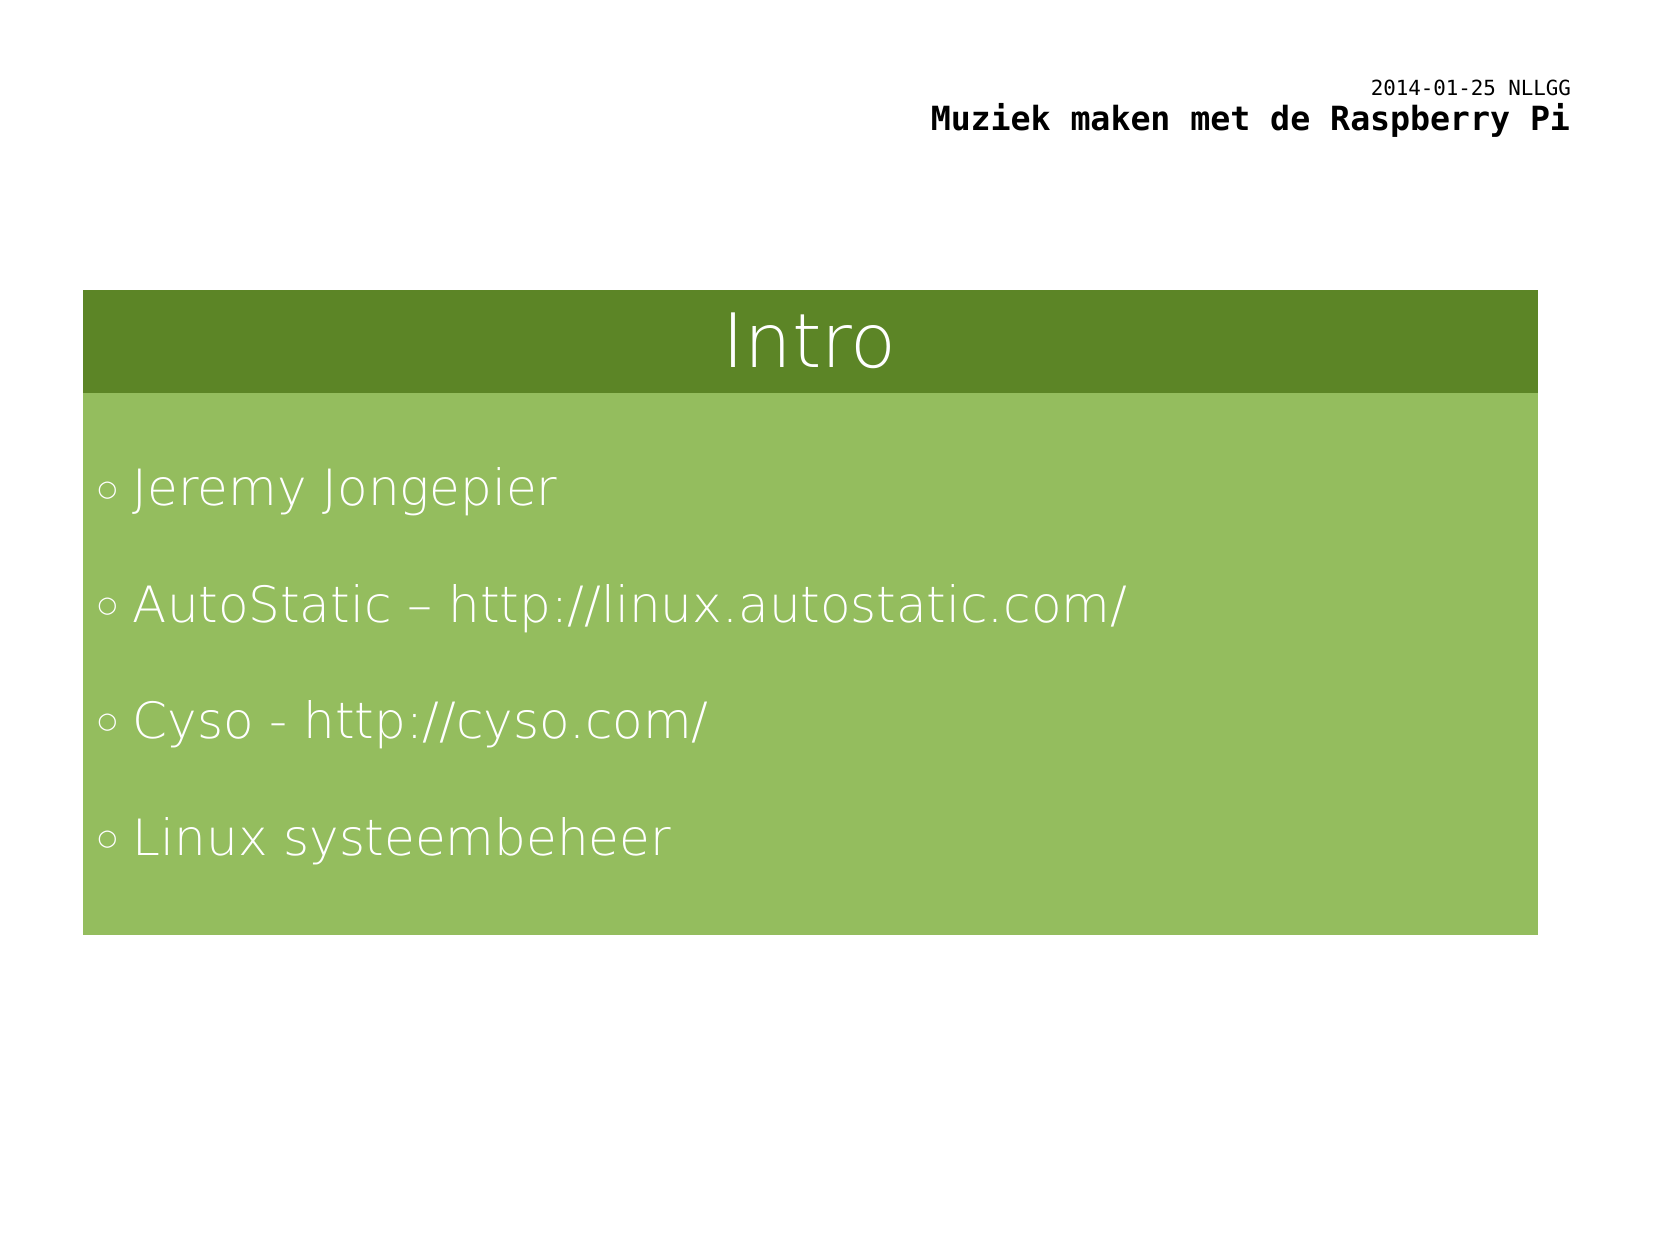

# 2014-01-25 NLLGG Muziek maken met de Raspberry Pi
| Intro |
| --- |
| Jeremy Jongepier AutoStatic – http://linux.autostatic.com/ Cyso - http://cyso.com/ Linux systeembeheer |